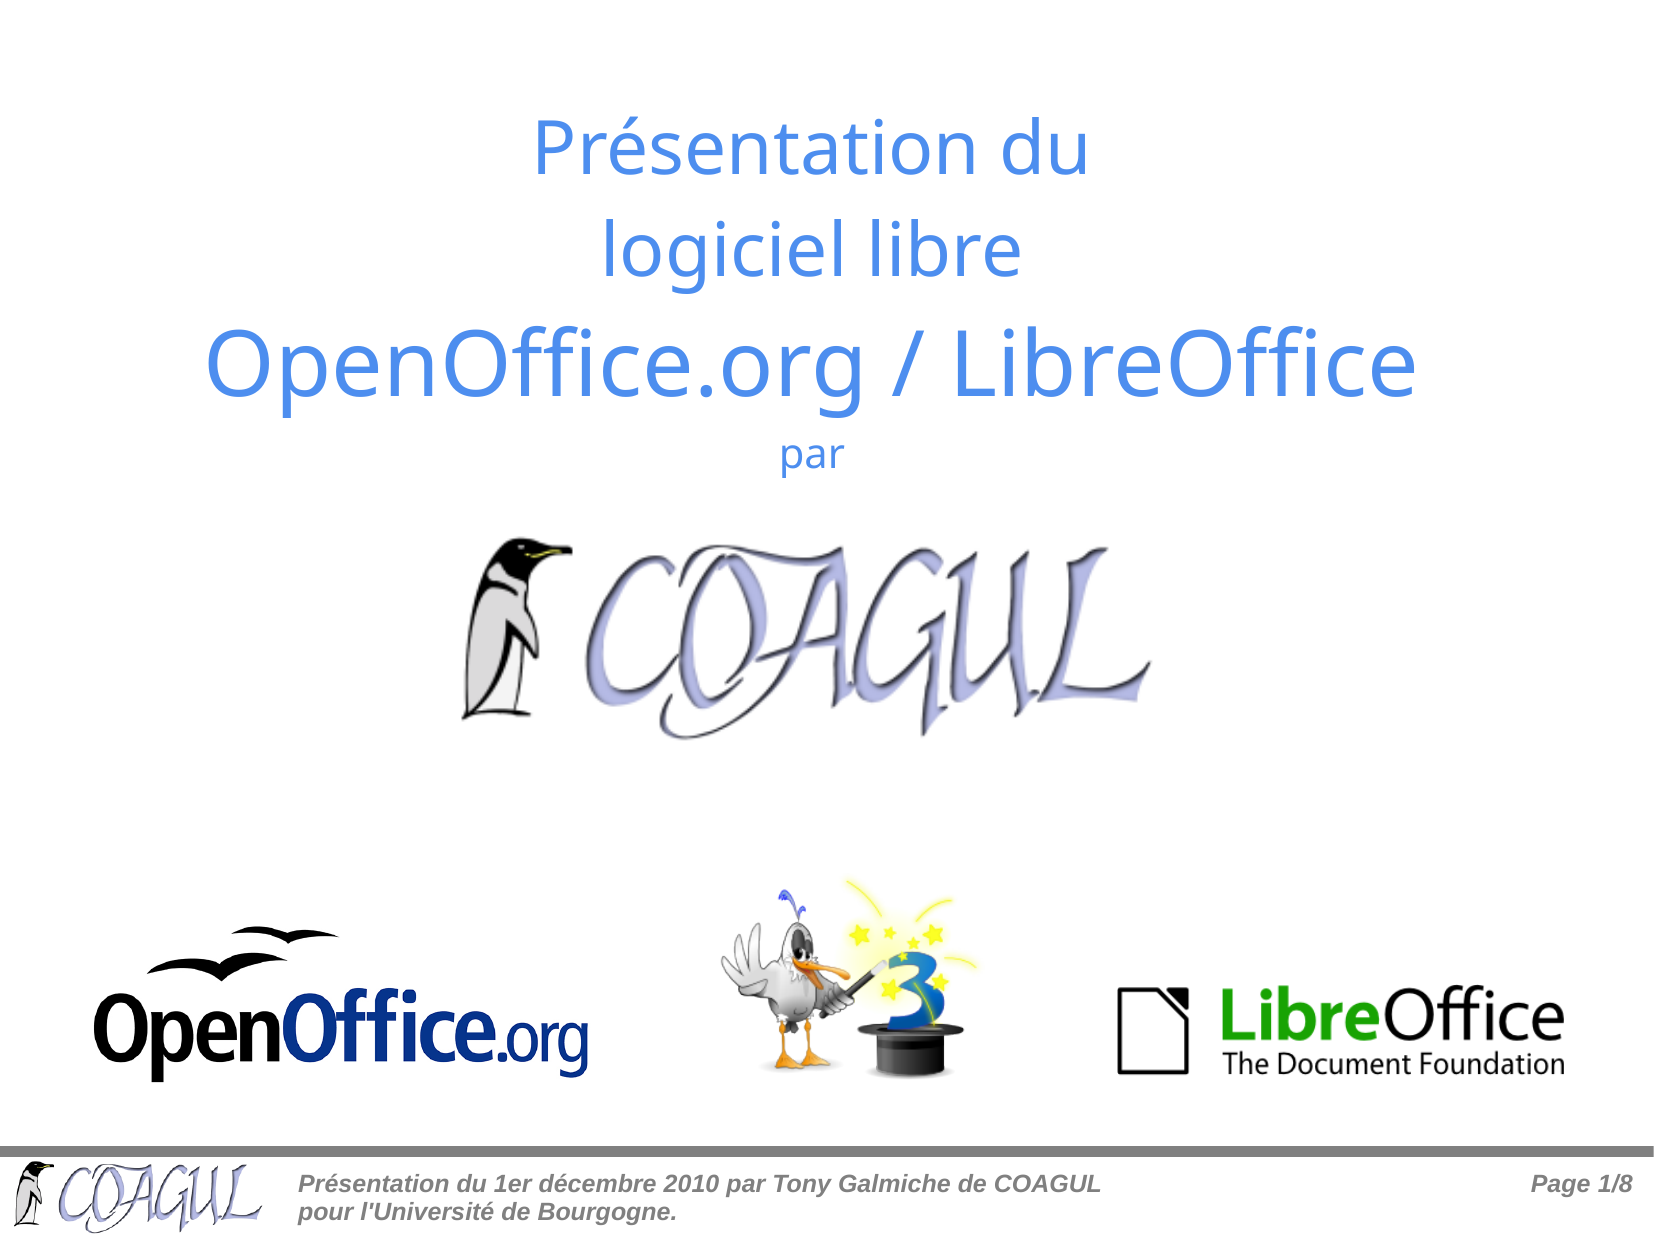

Présentation du
logiciel libre
OpenOffice.org / LibreOffice
par